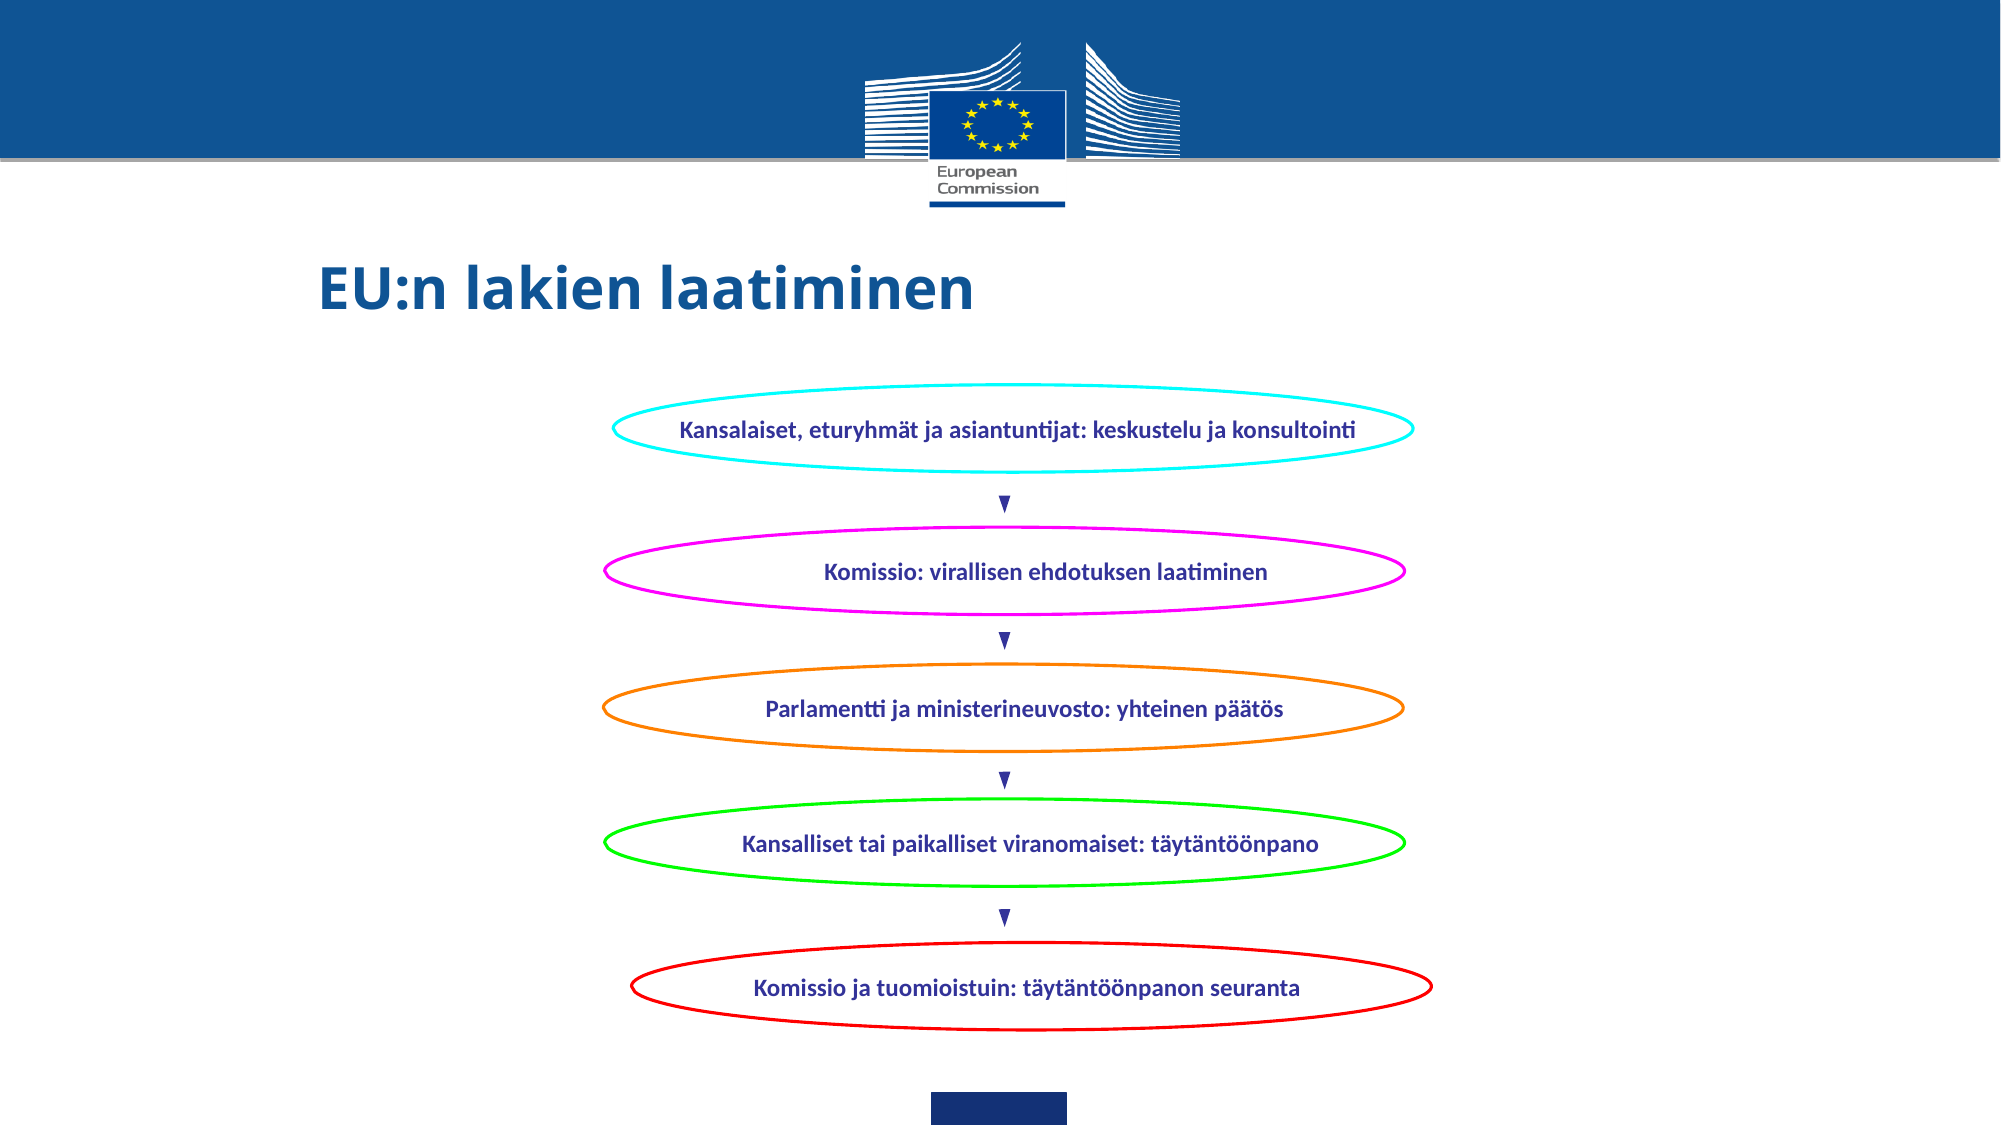

EU:n lakien laatiminen
Kansalaiset, eturyhmät ja asiantuntijat: keskustelu ja konsultointi
Komissio: virallisen ehdotuksen laatiminen
Parlamentti ja ministerineuvosto: yhteinen päätös
Kansalliset tai paikalliset viranomaiset: täytäntöönpano
Komissio ja tuomioistuin: täytäntöönpanon seuranta